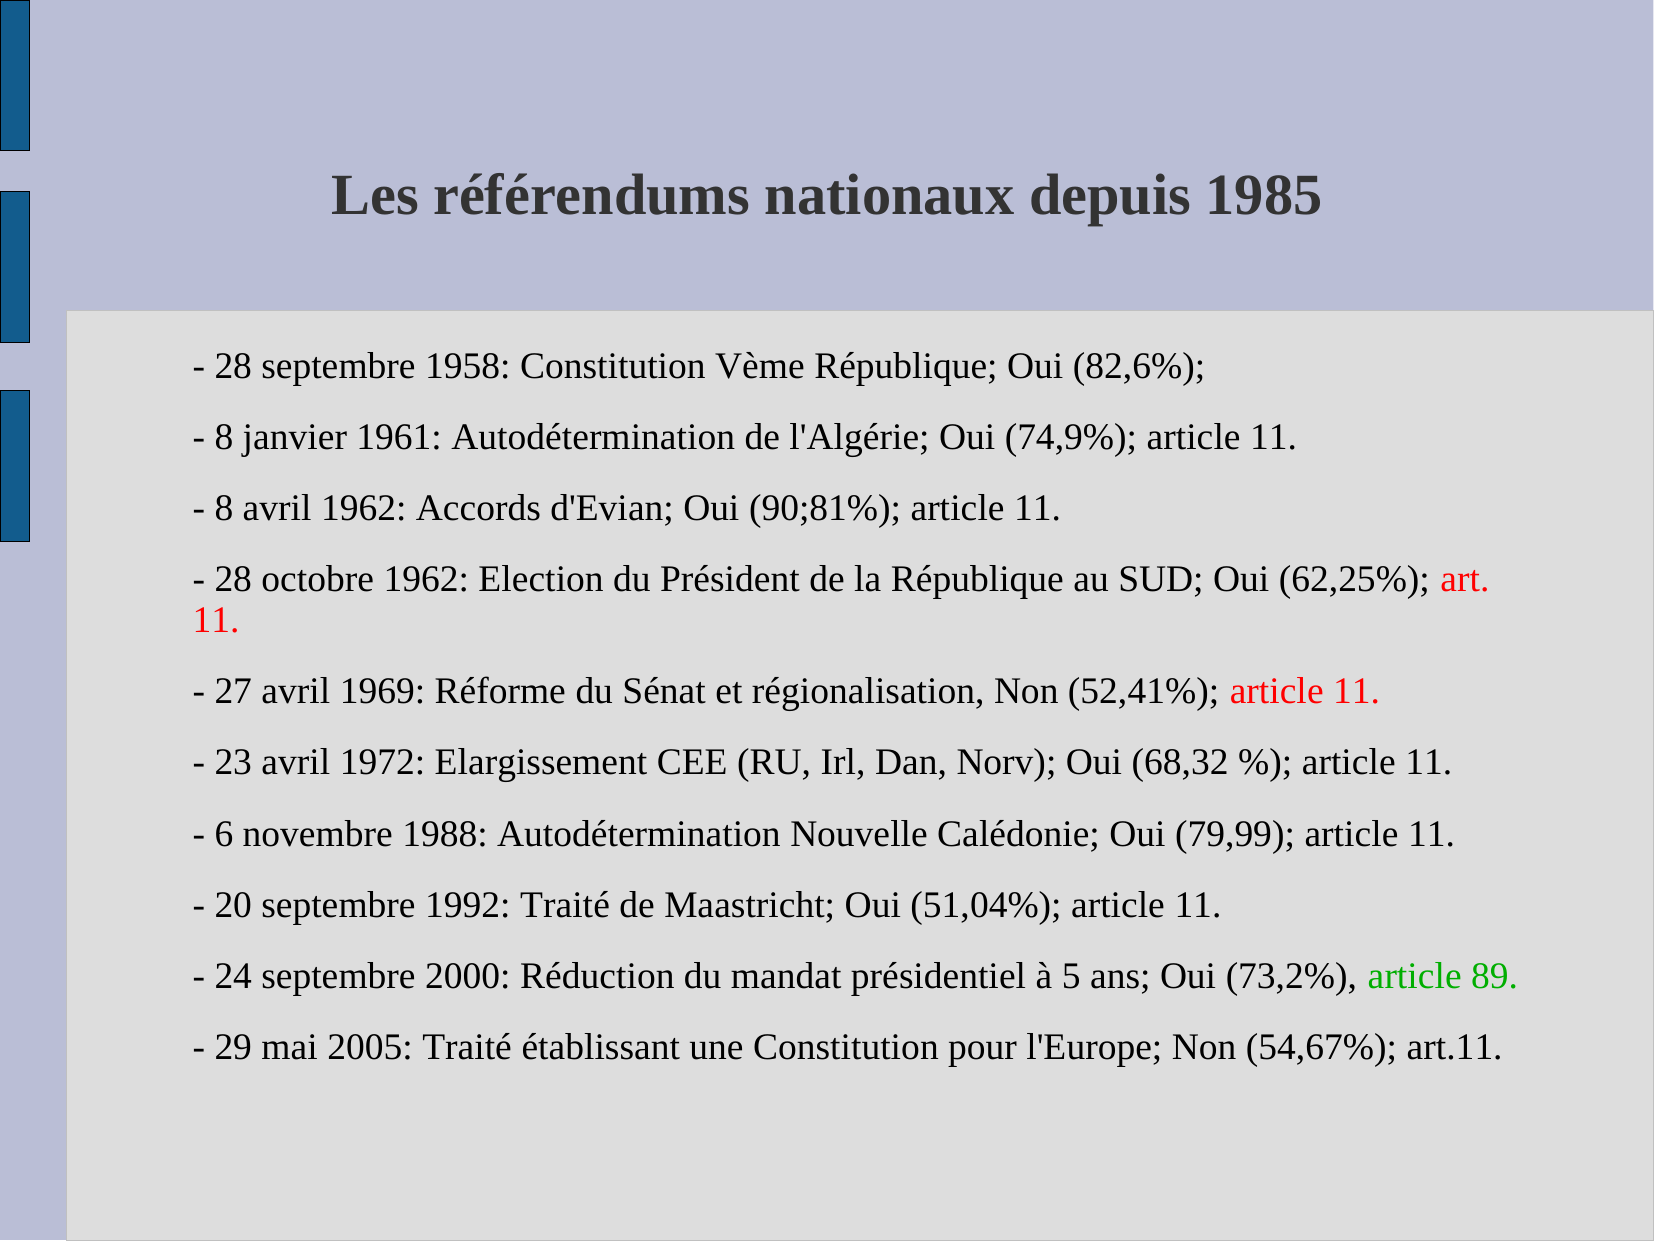

# Les référendums nationaux depuis 1985
- 28 septembre 1958: Constitution Vème République; Oui (82,6%);
- 8 janvier 1961: Autodétermination de l'Algérie; Oui (74,9%); article 11.
- 8 avril 1962: Accords d'Evian; Oui (90;81%); article 11.
- 28 octobre 1962: Election du Président de la République au SUD; Oui (62,25%); art. 11.
- 27 avril 1969: Réforme du Sénat et régionalisation, Non (52,41%); article 11.
- 23 avril 1972: Elargissement CEE (RU, Irl, Dan, Norv); Oui (68,32 %); article 11.
- 6 novembre 1988: Autodétermination Nouvelle Calédonie; Oui (79,99); article 11.
- 20 septembre 1992: Traité de Maastricht; Oui (51,04%); article 11.
- 24 septembre 2000: Réduction du mandat présidentiel à 5 ans; Oui (73,2%), article 89.
- 29 mai 2005: Traité établissant une Constitution pour l'Europe; Non (54,67%); art.11.